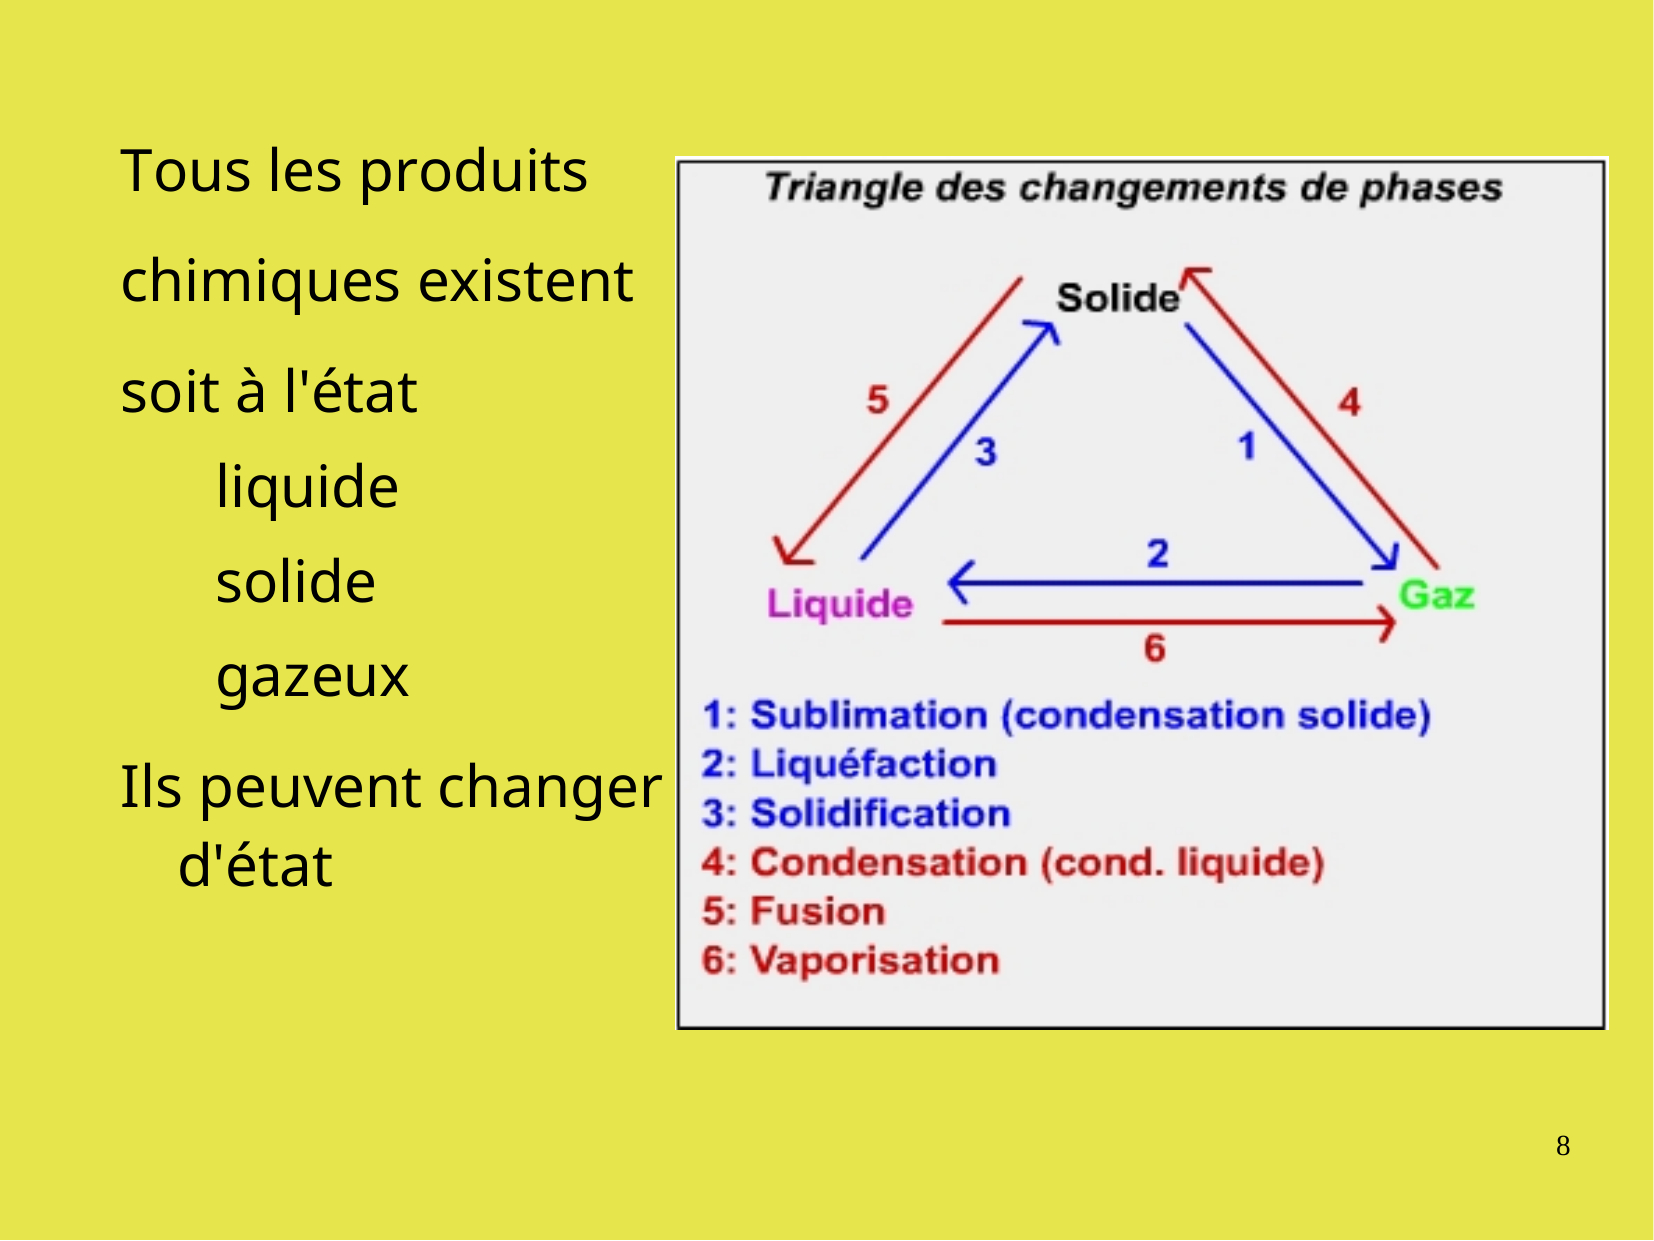

Tous les produits
chimiques existent
soit à l'état
liquide
solide
gazeux
Ils peuvent changer d'état
8